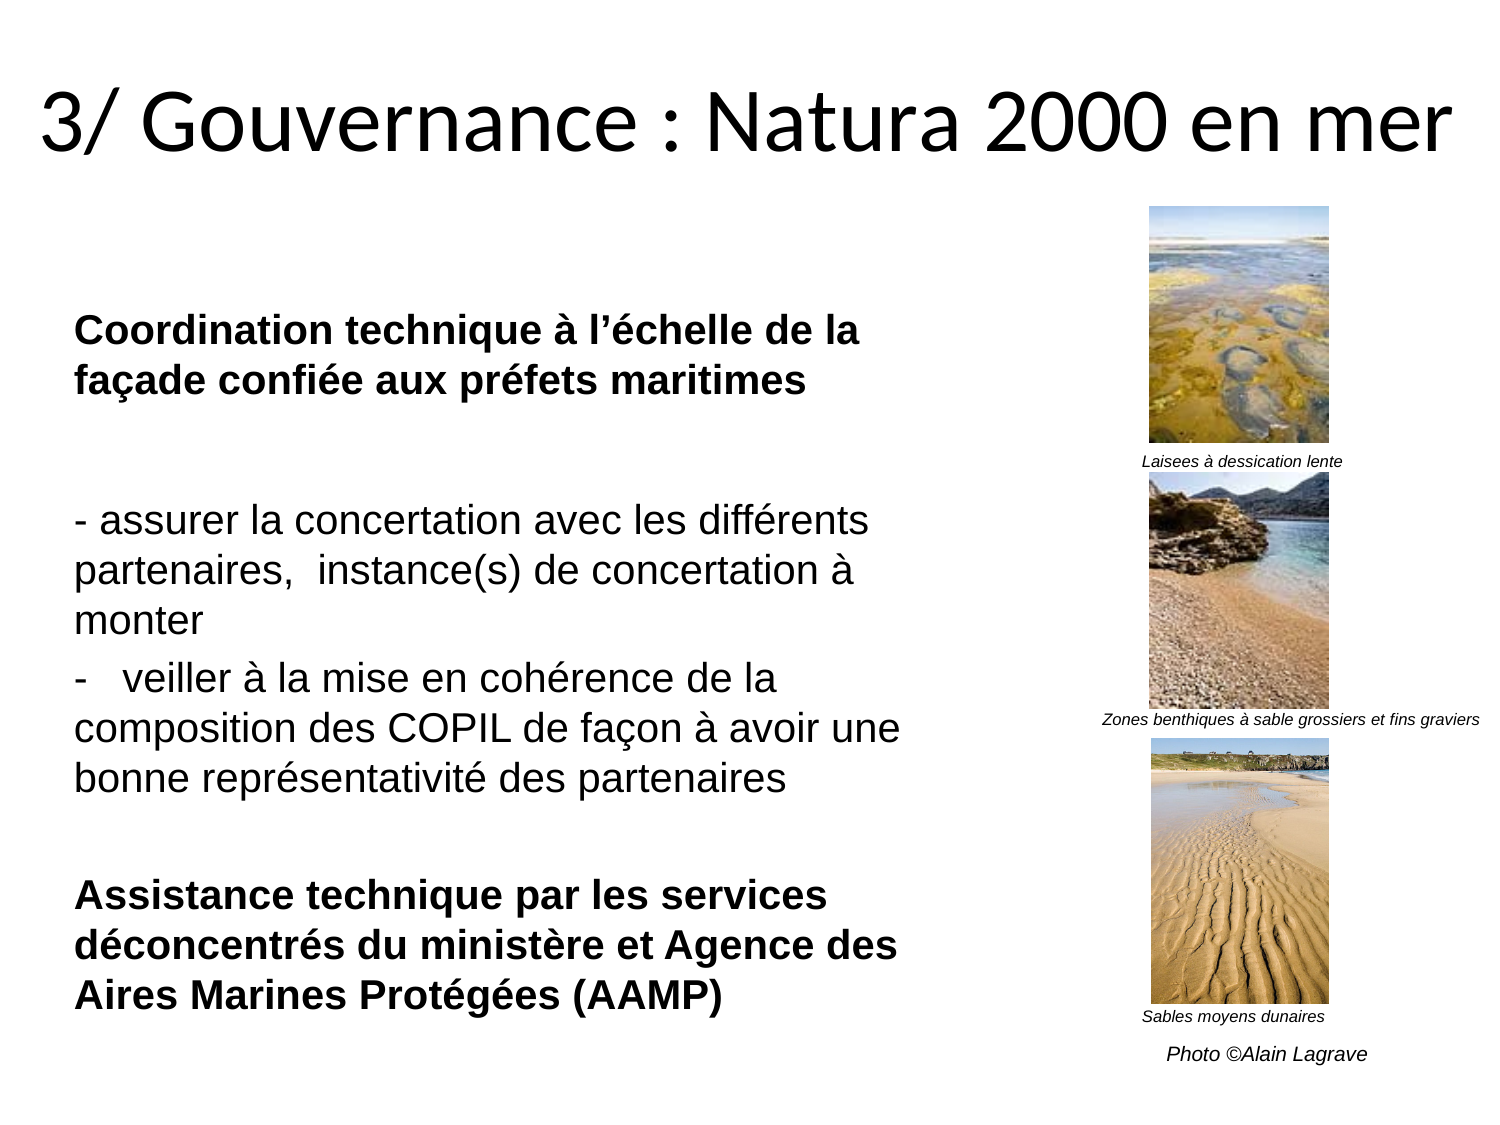

# 3/ Gouvernance : Natura 2000 en mer
Coordination technique à l’échelle de la façade confiée aux préfets maritimes
- assurer la concertation avec les différents partenaires, instance(s) de concertation à monter
- veiller à la mise en cohérence de la composition des COPIL de façon à avoir une bonne représentativité des partenaires
Assistance technique par les services déconcentrés du ministère et Agence des Aires Marines Protégées (AAMP)
Laisees à dessication lente
Zones benthiques à sable grossiers et fins graviers
Sables moyens dunaires
Photo ©Alain Lagrave